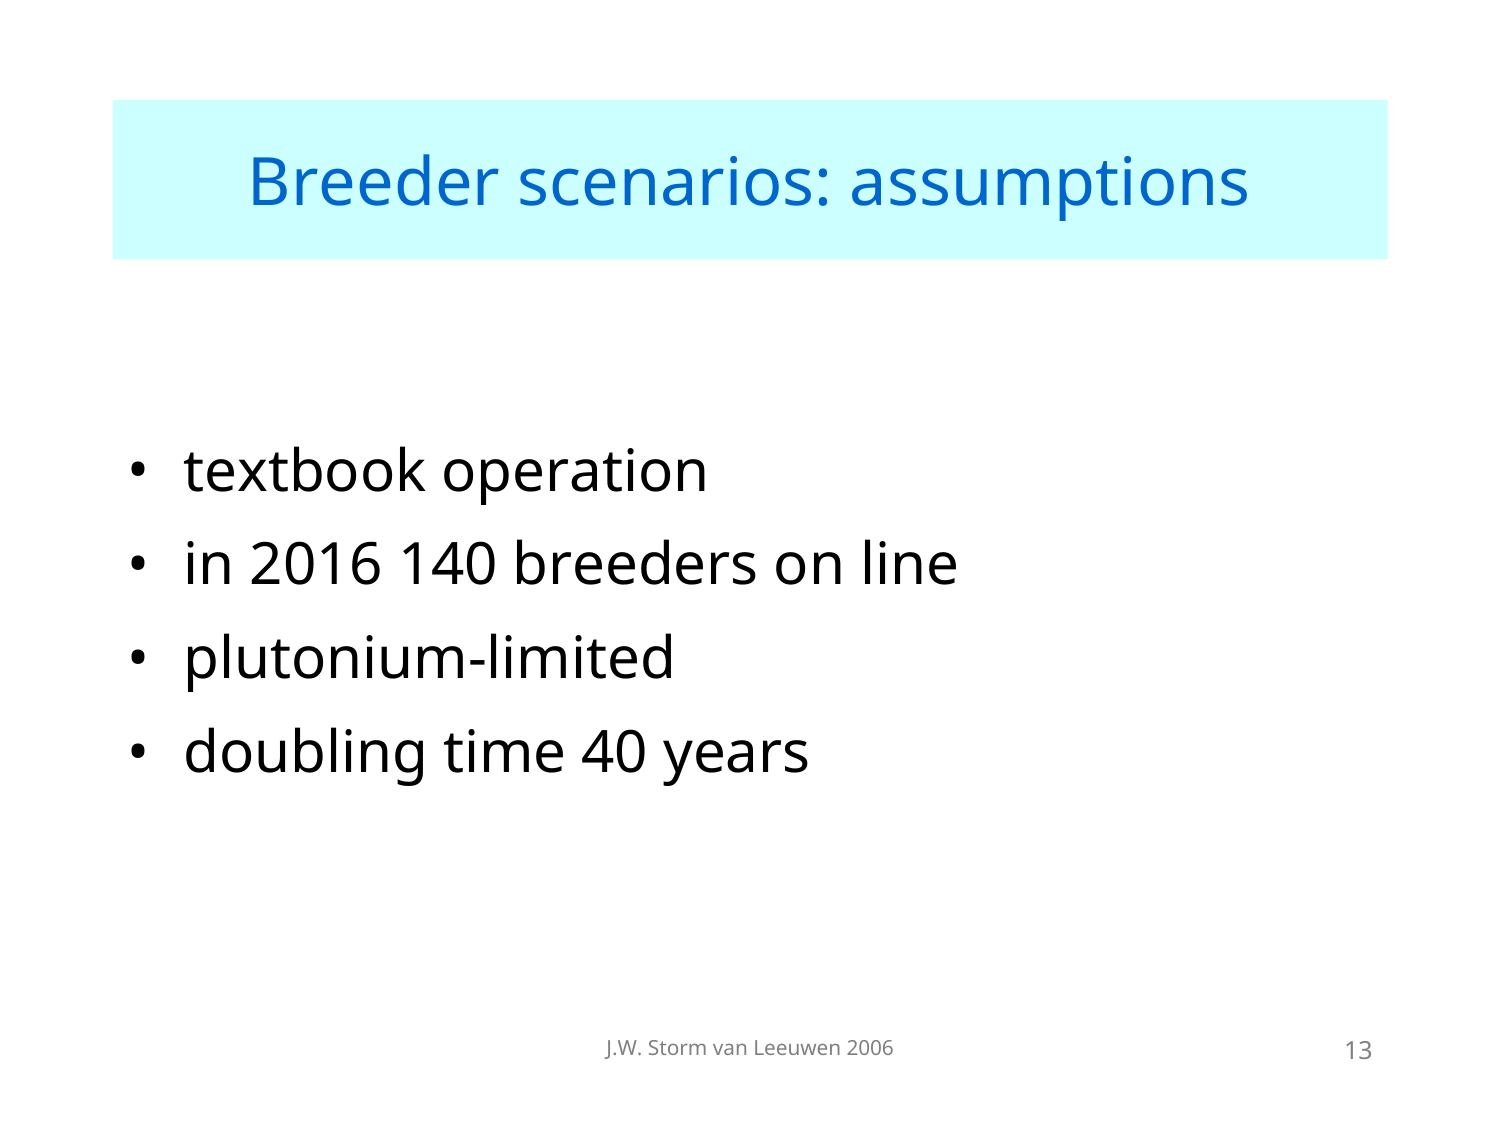

Breeder scenarios: assumptions
# textbook operation
in 2016 140 breeders on line
plutonium-limited
doubling time 40 years
J.W. Storm van Leeuwen 2006
13